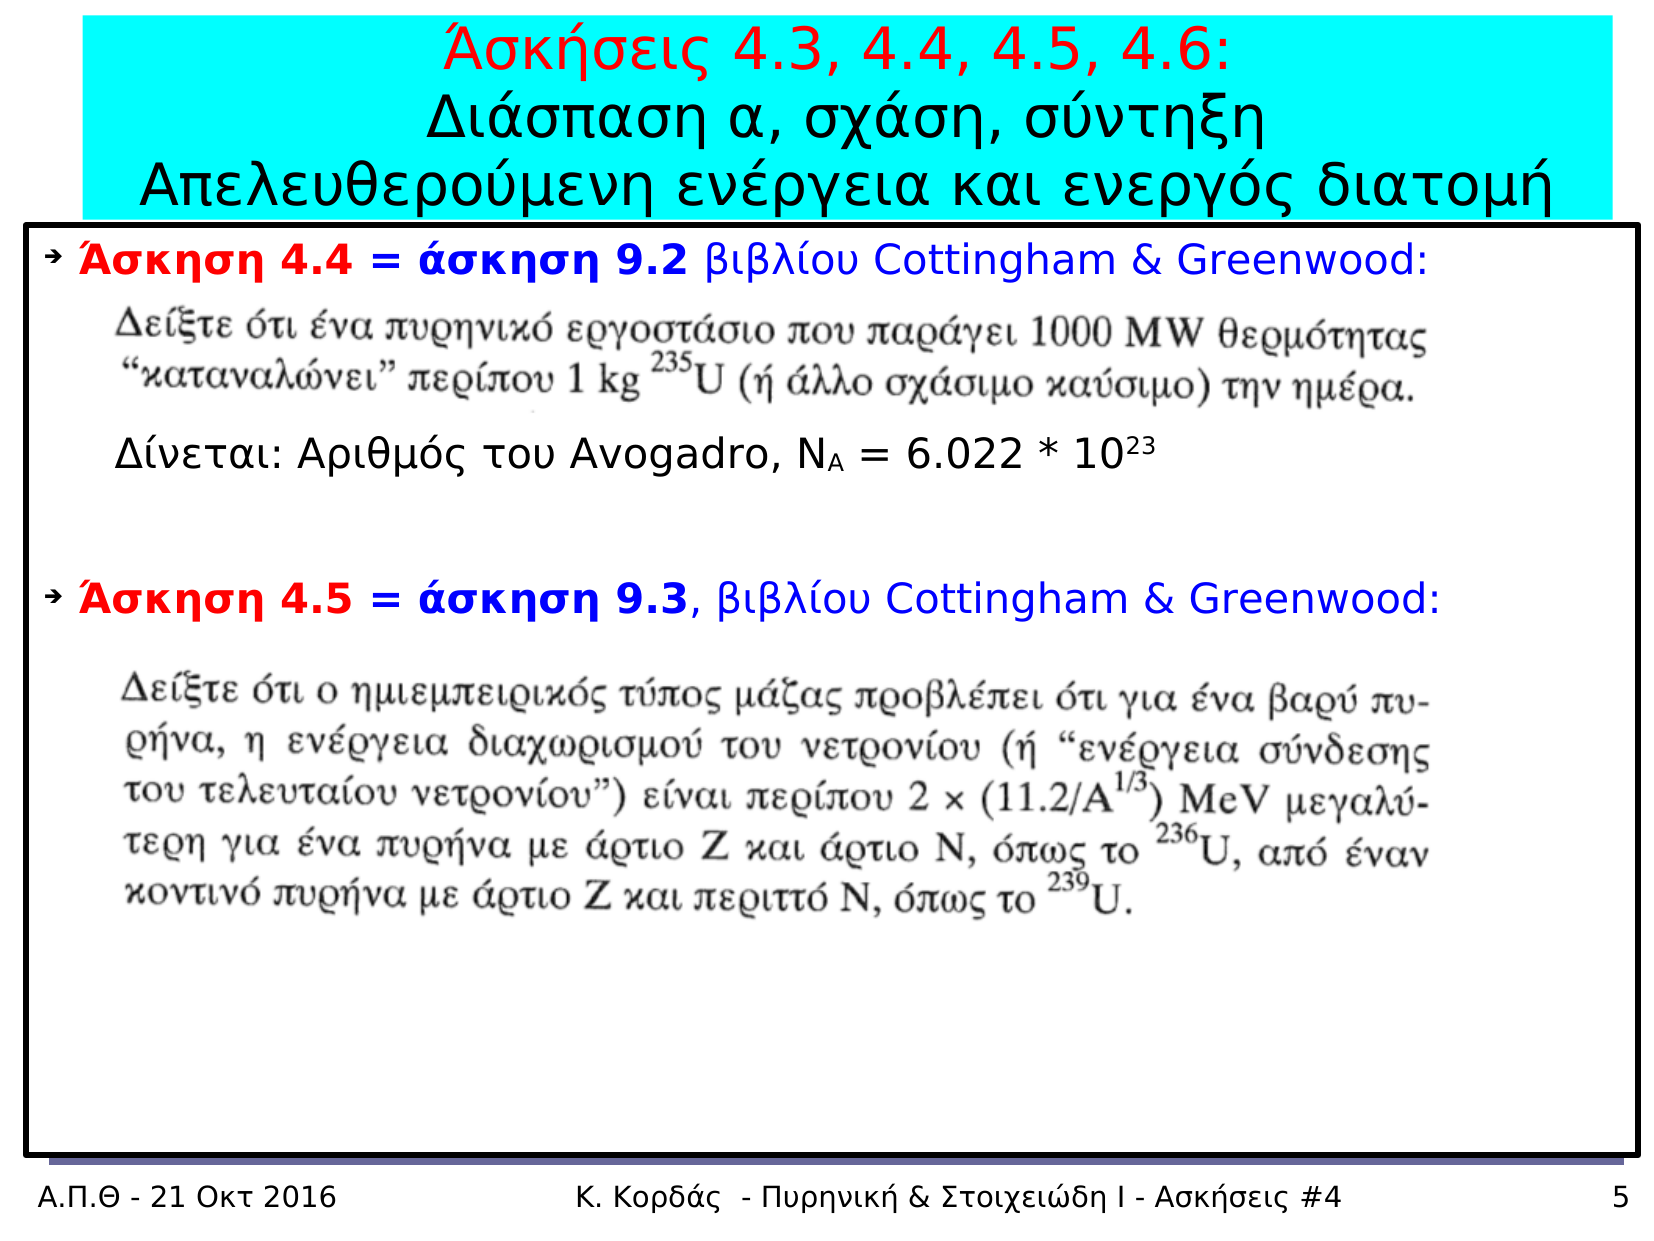

# Άσκήσεις 4.3, 4.4, 4.5, 4.6: Διάσπαση α, σχάση, σύντηξη Απελευθερούμενη ενέργεια και ενεργός διατομή
 Άσκηση 4.4 = άσκηση 9.2 βιβλίου Cottingham & Greenwood:
Δίνεται: Αριθμός του Avogadro, ΝA = 6.022 * 1023
 Άσκηση 4.5 = άσκηση 9.3, βιβλίου Cottingham & Greenwood:
Α.Π.Θ - 21 Οκτ 2016
Κ. Κορδάς - Πυρηνική & Στοιχειώδη Ι - Ασκήσεις #4
5